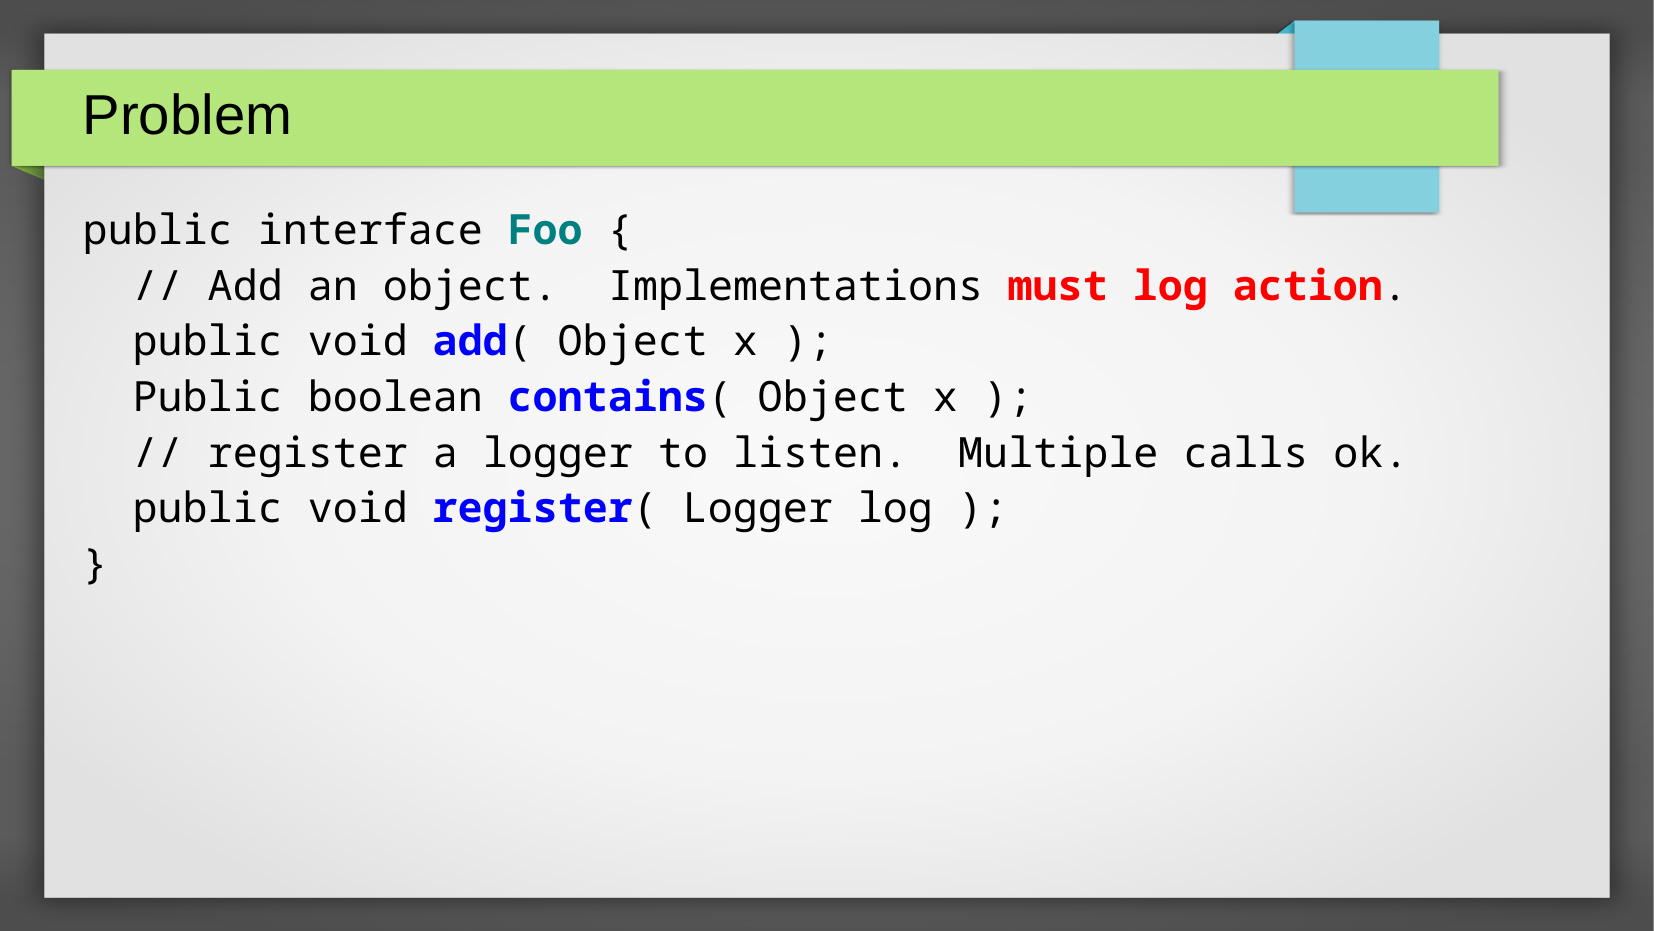

# Problem
public interface Foo {
 // Add an object. Implementations must log action.
 public void add( Object x );
 Public boolean contains( Object x );
 // register a logger to listen. Multiple calls ok.
 public void register( Logger log );
}